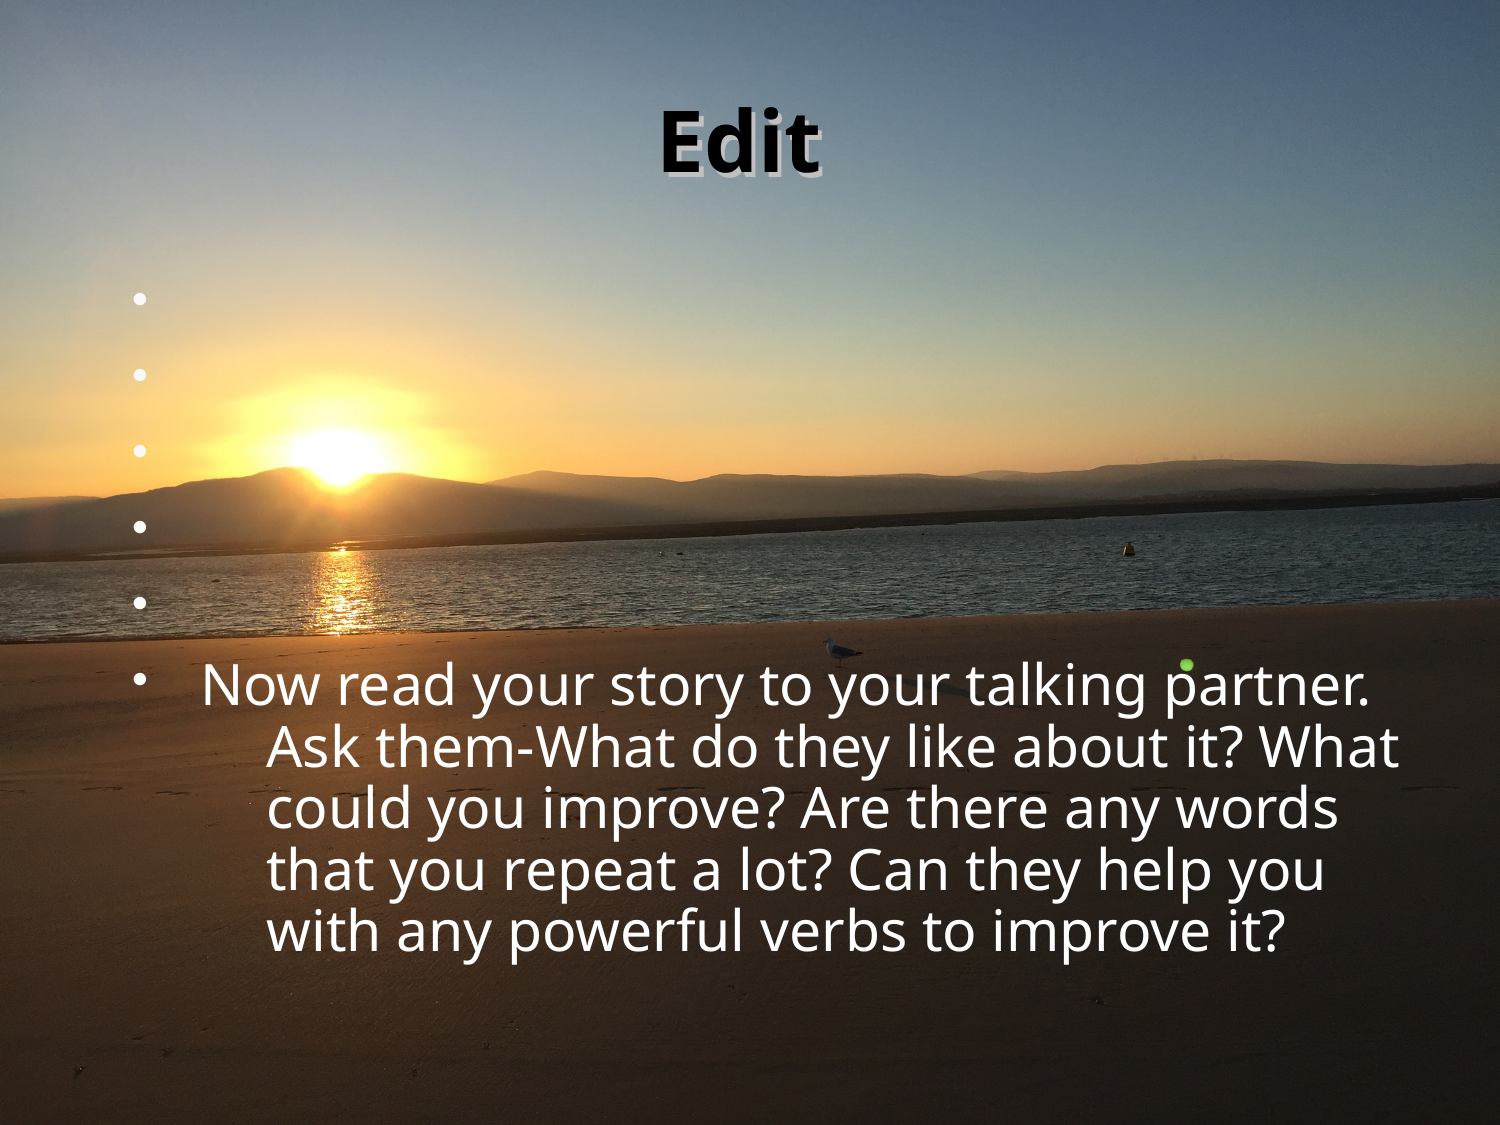

# Edit
Now read your story to your talking partner. Ask them-What do they like about it? What could you improve? Are there any words that you repeat a lot? Can they help you with any powerful verbs to improve it?